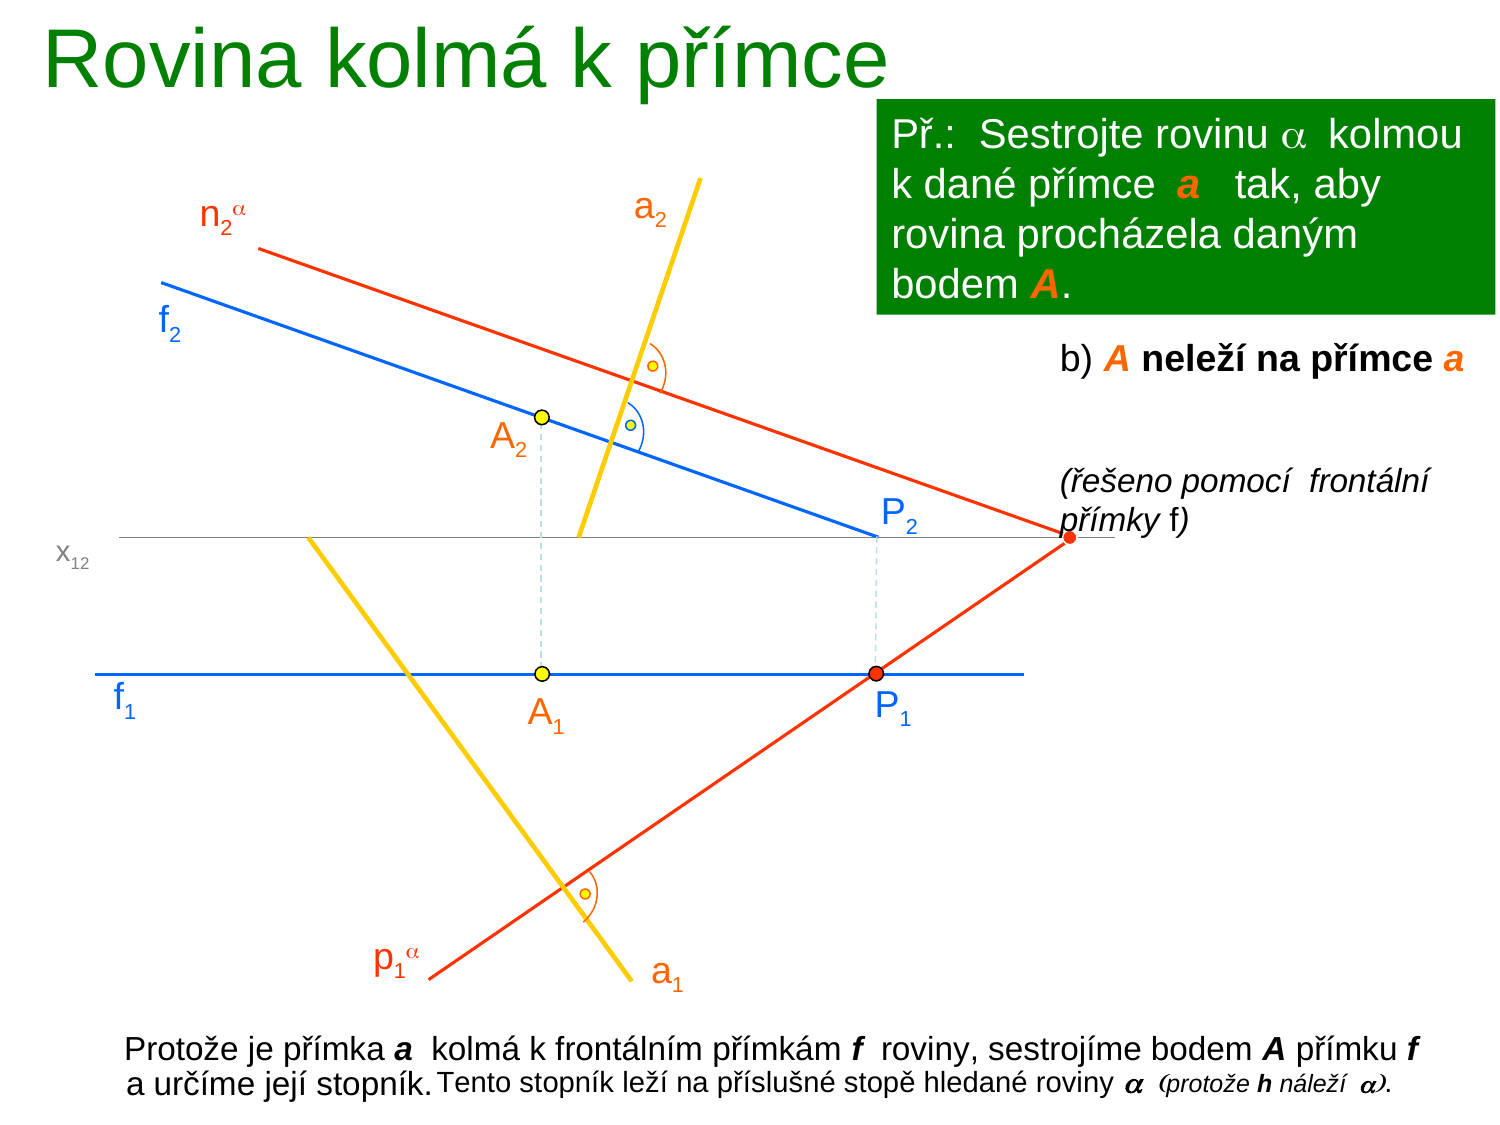

# Rovina kolmá k přímce
Př.: Sestrojte rovinu kolmou k dané přímcea tak, aby rovina procházela daným bodem A.
a2
n2
f2
b) A neleží na přímce a
(řešeno pomocí frontální přímky f)
A2
P2
x12
f1
P1
A1
p1
a1
Protože je přímka a kolmá k frontálním přímkám f roviny, sestrojíme bodem A přímku f
a určíme její stopník.
Tento stopník leží na příslušné stopě hledané roviny protože h náleží.